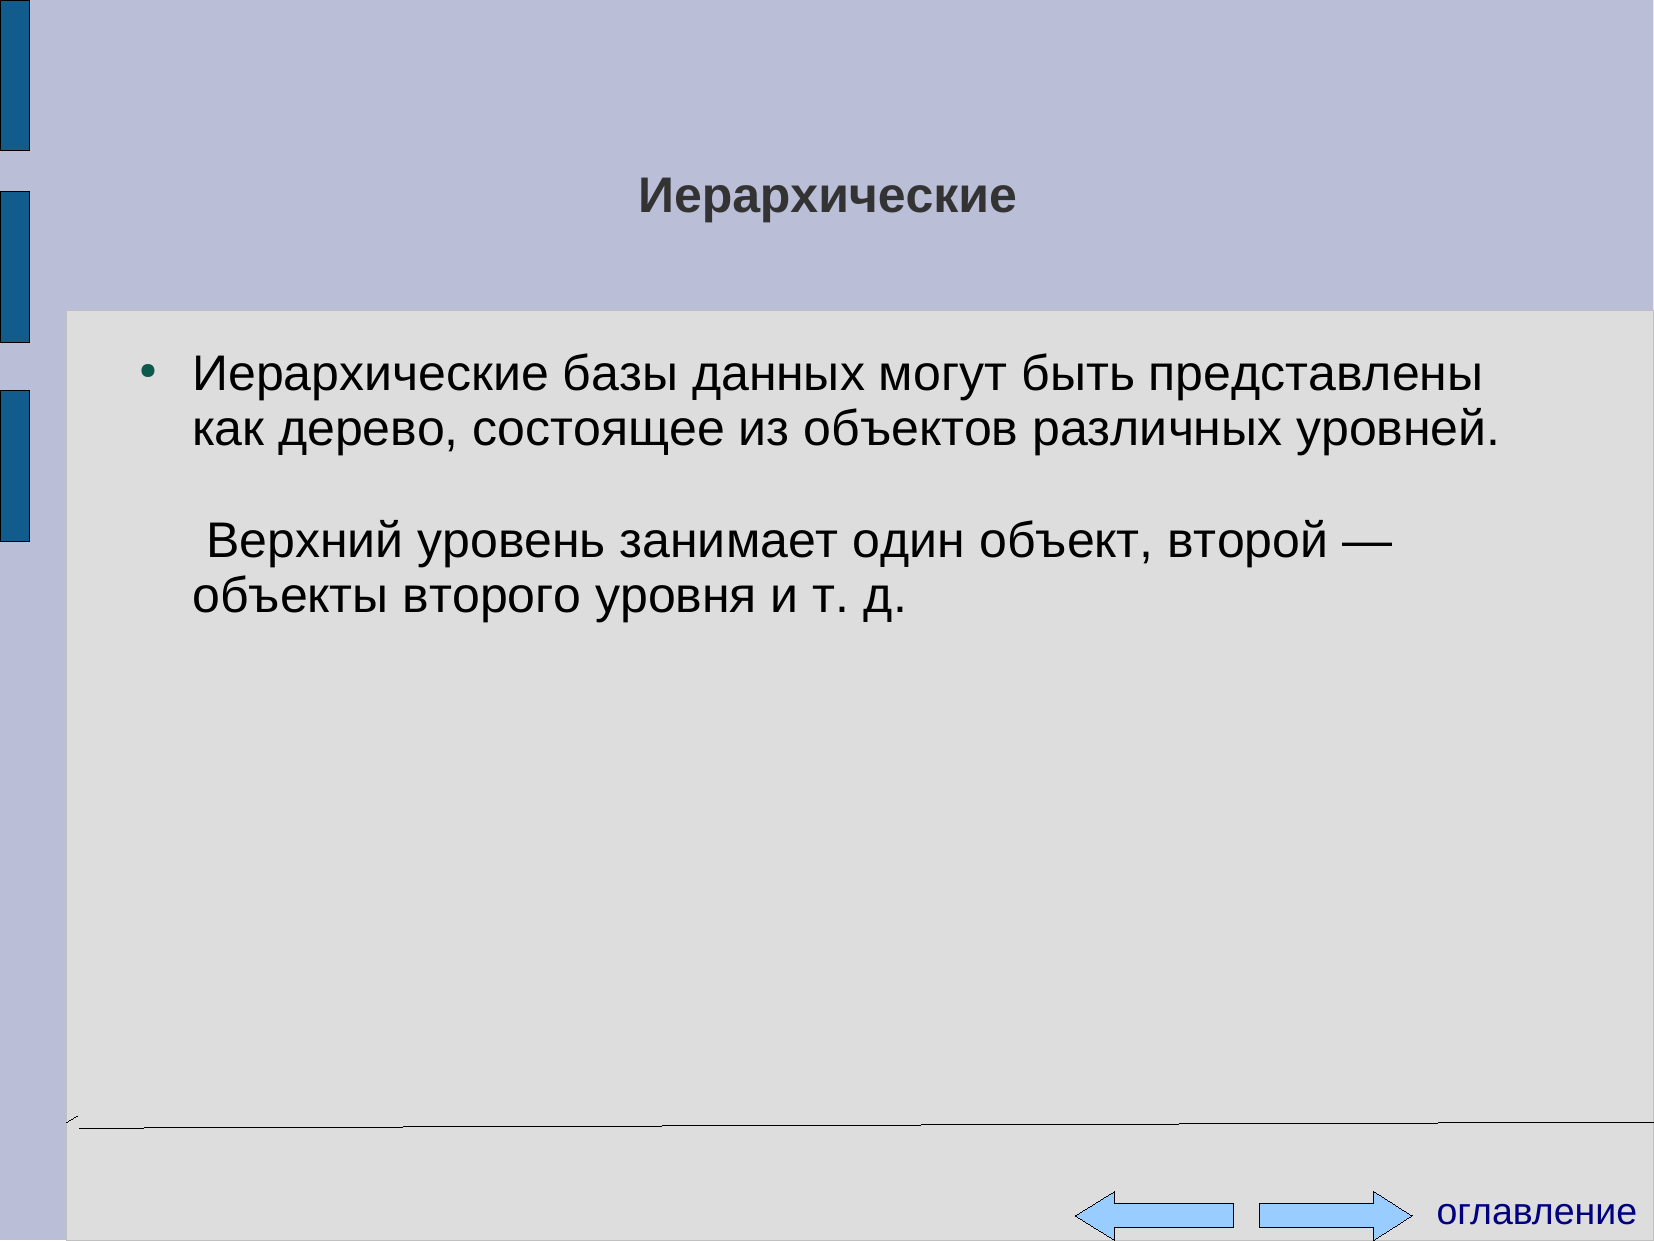

# Иерархические
Иерархические базы данных могут быть представлены как дерево, состоящее из объектов различных уровней.
 Верхний уровень занимает один объект, второй — объекты второго уровня и т. д.
оглавление